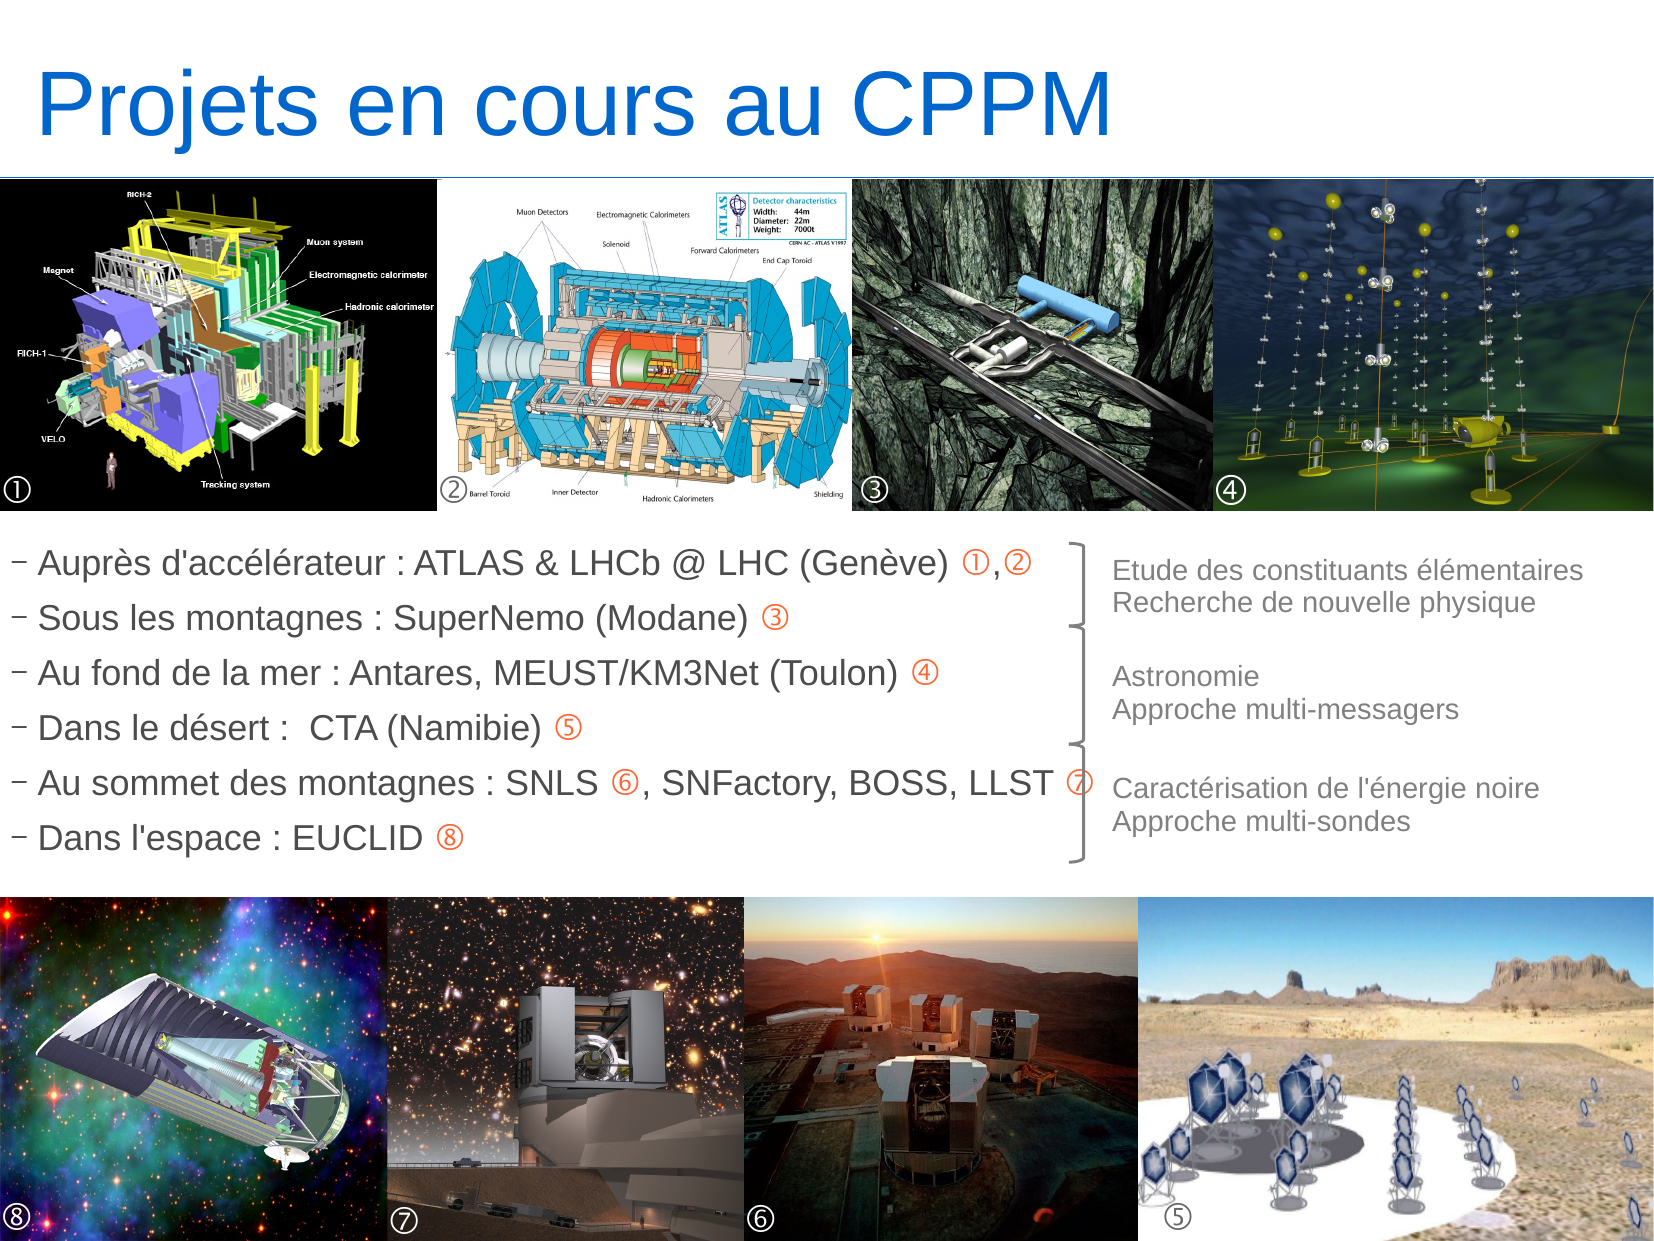

# Projets en cours au CPPM

①
②

Auprès d'accélérateur : ATLAS & LHCb @ LHC (Genève) ➀,➁
Sous les montagnes : SuperNemo (Modane) ➂
Au fond de la mer : Antares, MEUST/KM3Net (Toulon) ➃
Dans le désert : CTA (Namibie) ➄
Au sommet des montagnes : SNLS ➅, SNFactory, BOSS, LLST 
Dans l'espace : EUCLID ➇
Etude des constituants élémentaires
Recherche de nouvelle physique
Astronomie
Approche multi-messagers
Caractérisation de l'énergie noire
Approche multi-sondes




10